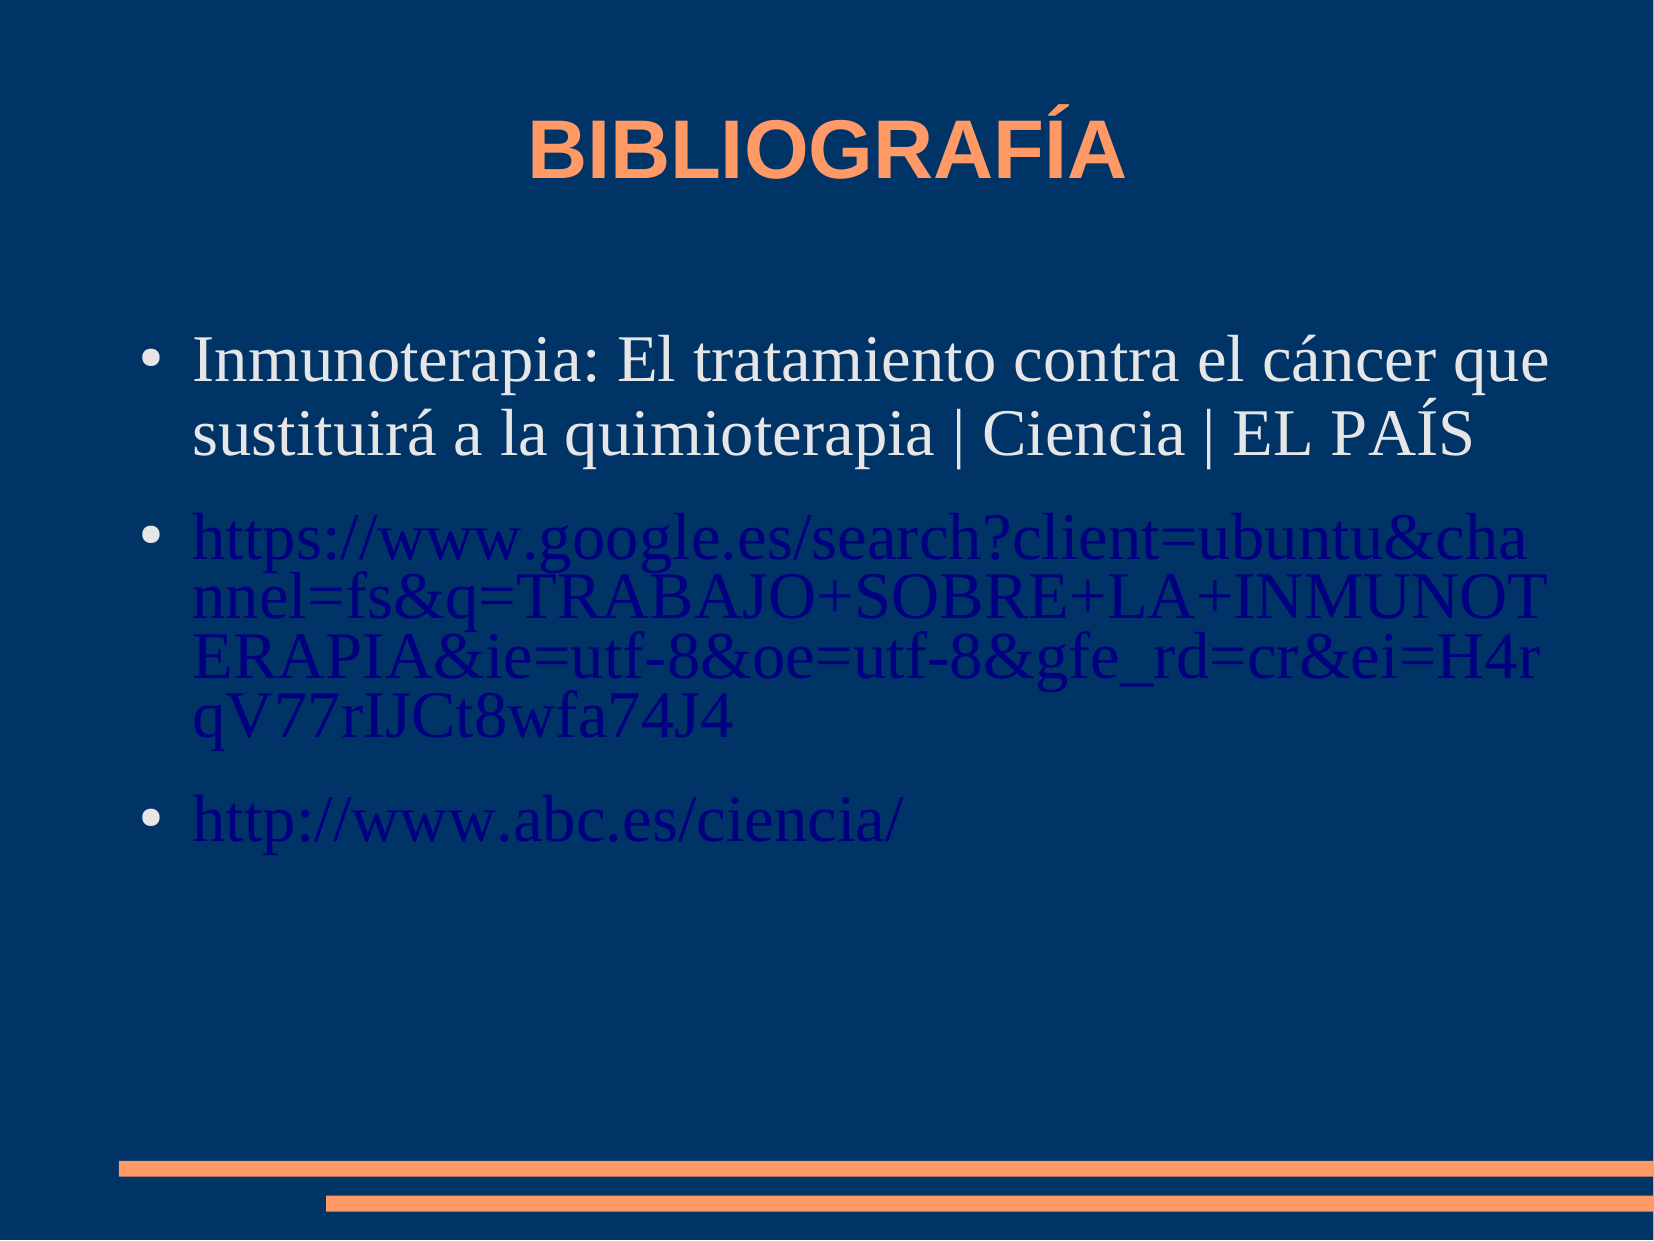

# BIBLIOGRAFÍA
Inmunoterapia: El tratamiento contra el cáncer que sustituirá a la quimioterapia | Ciencia | EL PAÍS
https://www.google.es/search?client=ubuntu&channel=fs&q=TRABAJO+SOBRE+LA+INMUNOTERAPIA&ie=utf-8&oe=utf-8&gfe_rd=cr&ei=H4rqV77rIJCt8wfa74J4
http://www.abc.es/ciencia/